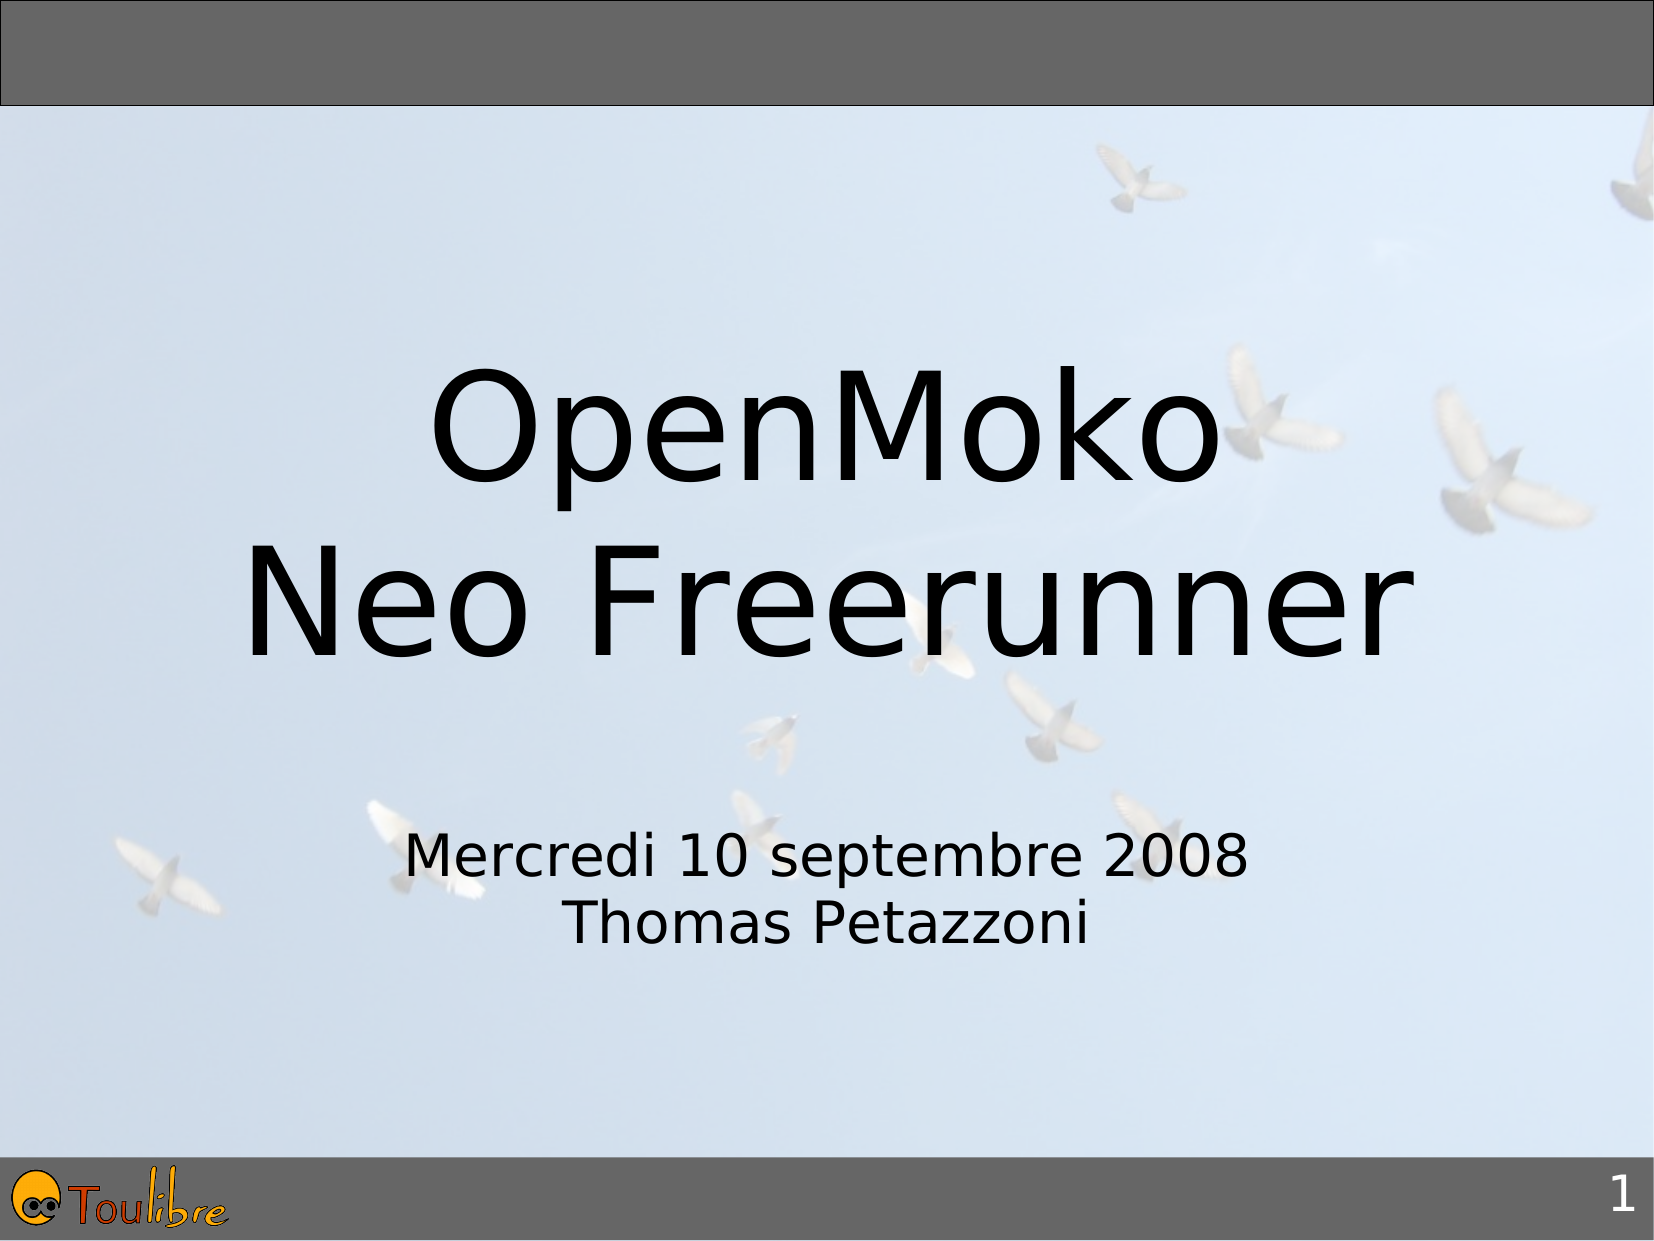

OpenMoko
Neo Freerunner
Mercredi 10 septembre 2008
Thomas Petazzoni